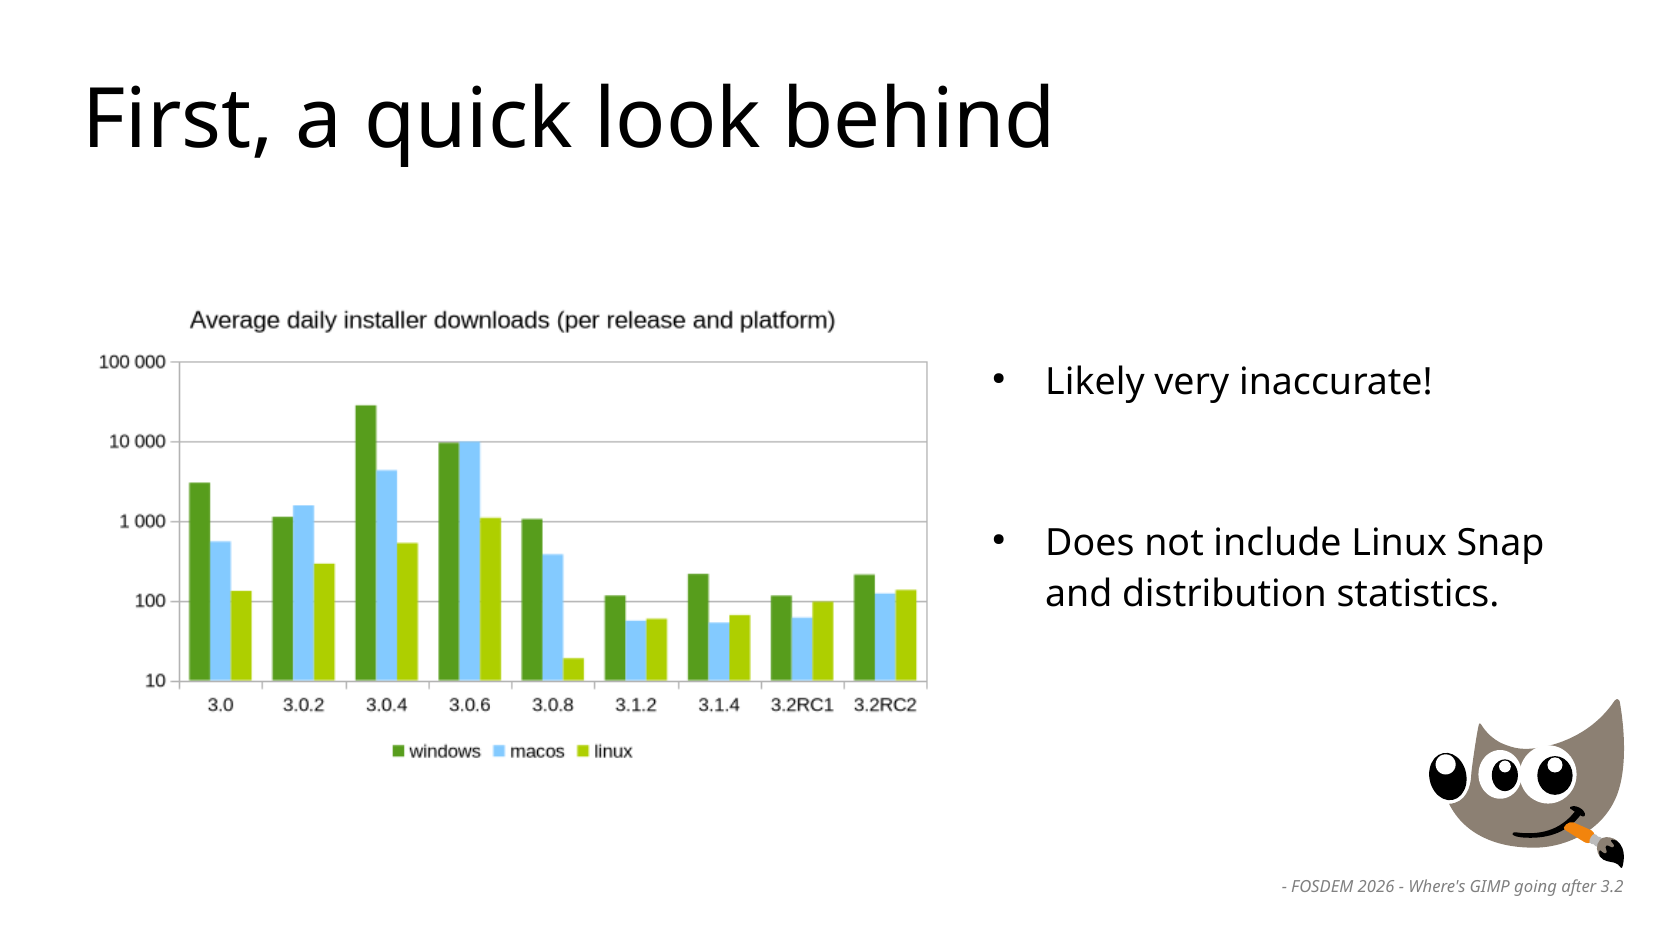

# First, a quick look behind
Likely very inaccurate!
Does not include Linux Snap and distribution statistics.